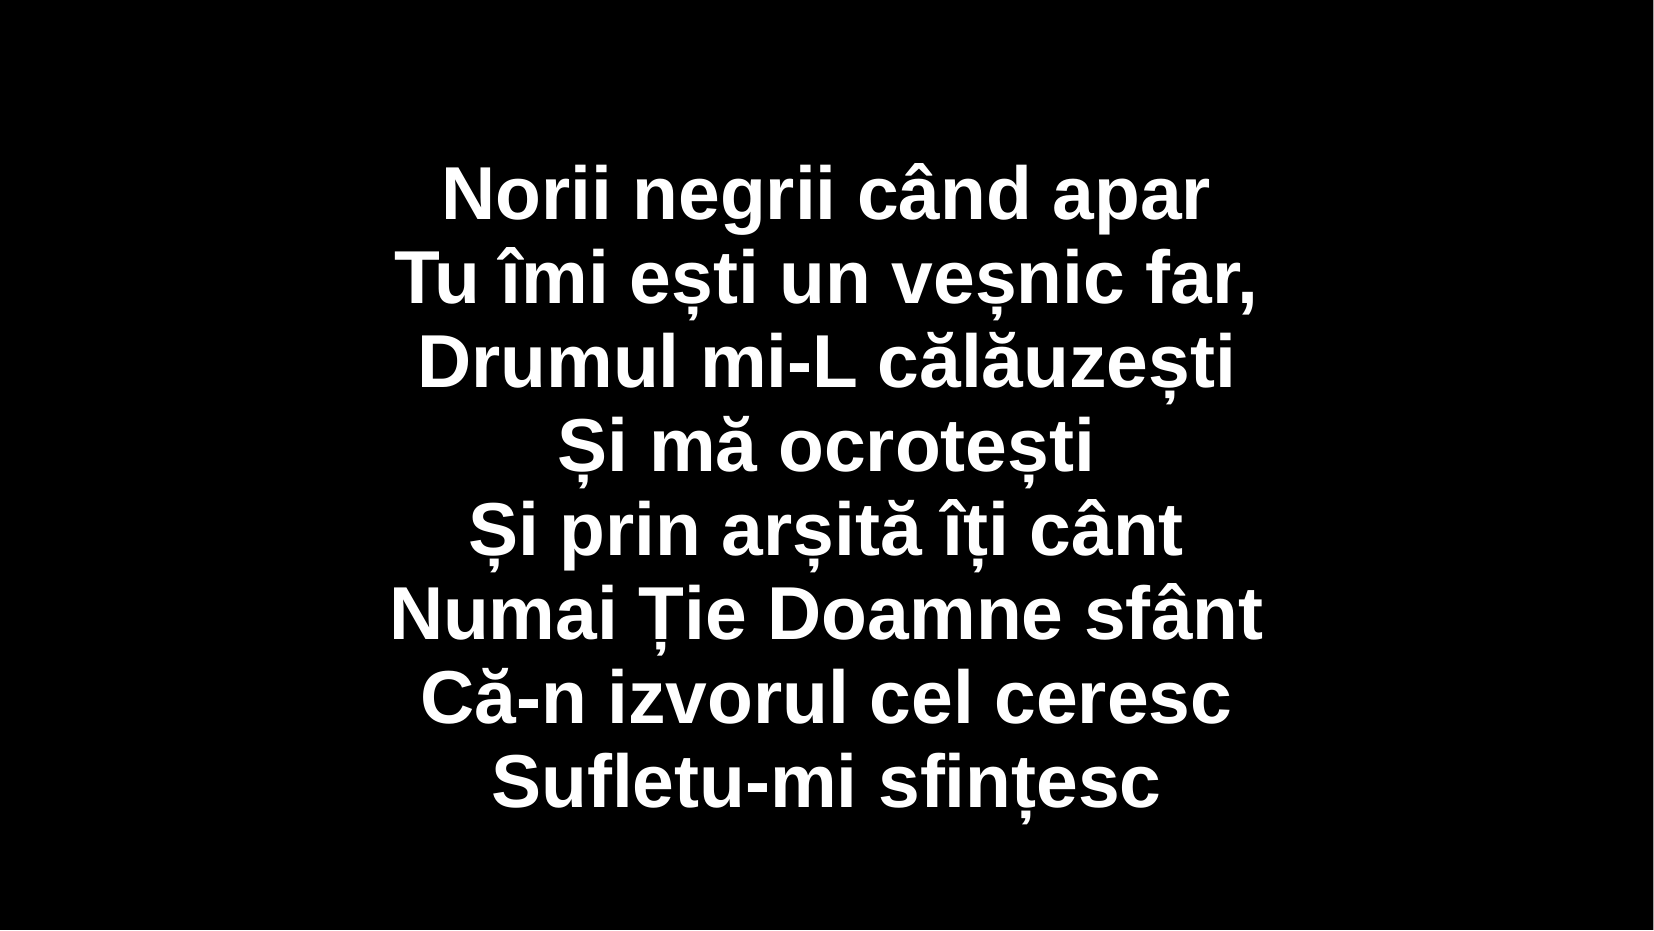

Norii negrii când apar
Tu îmi ești un veșnic far,
Drumul mi-L călăuzești
Și mă ocrotești
Și prin arșită îți cânt
Numai Ție Doamne sfânt
Că-n izvorul cel ceresc
Sufletu-mi sfințesc